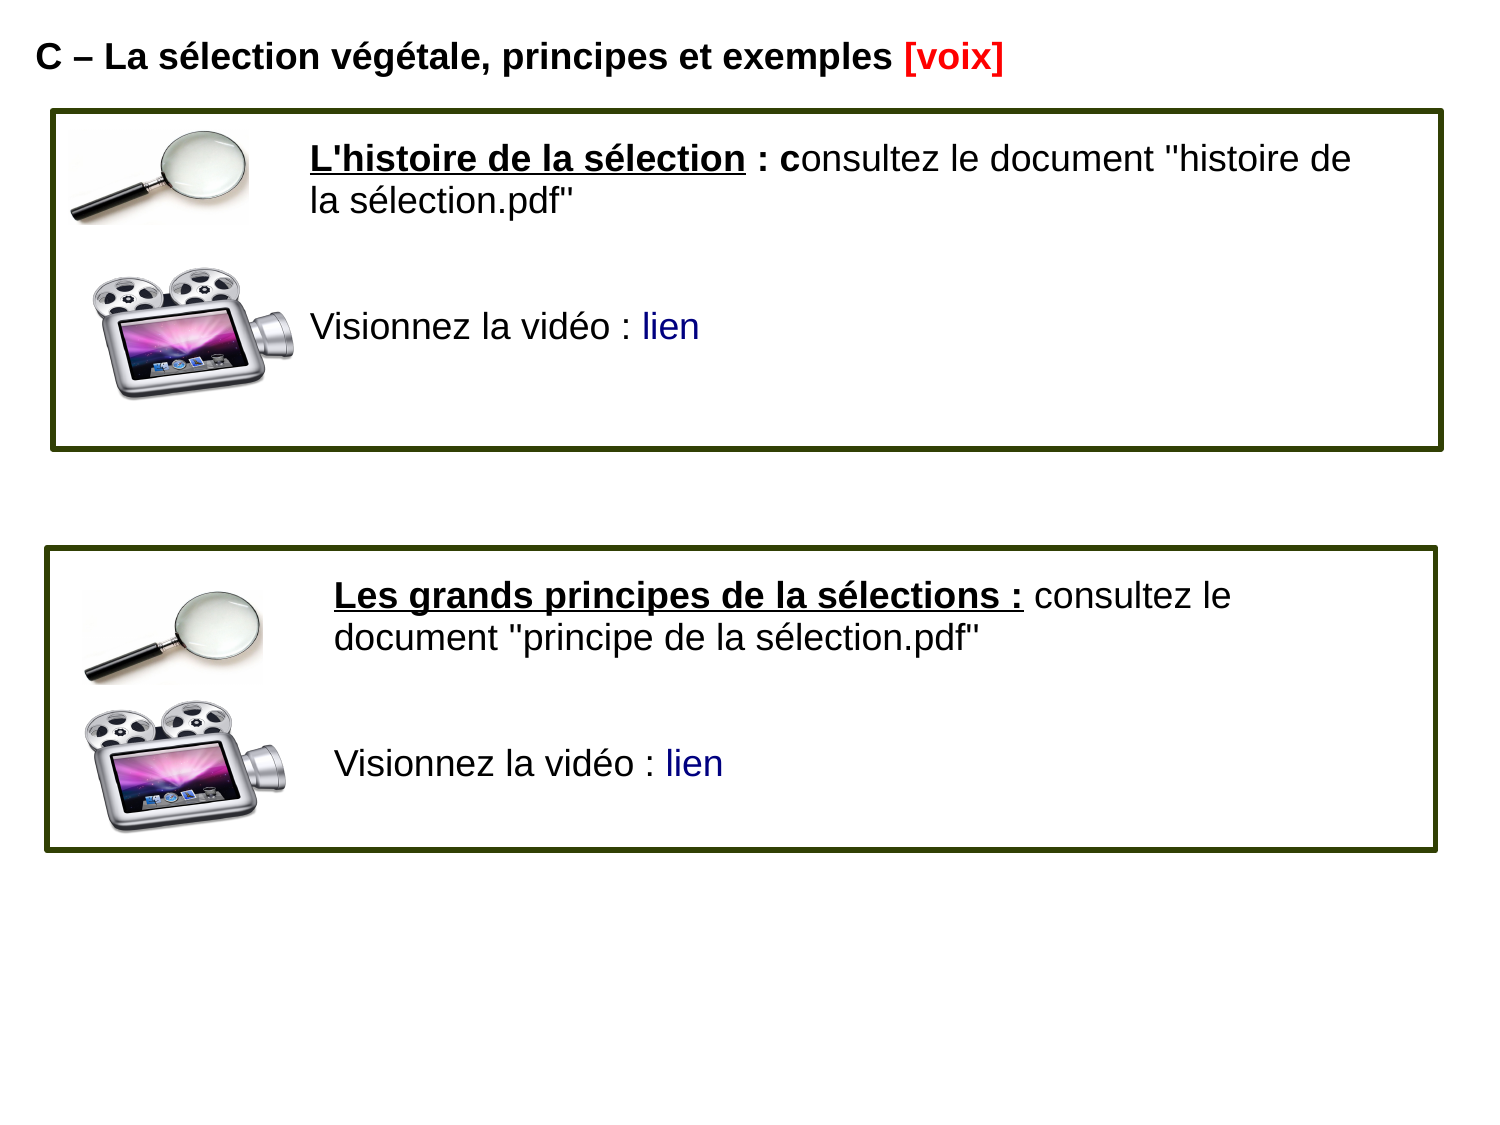

# C – La sélection végétale, principes et exemples [voix]
L'histoire de la sélection : consultez le document ''histoire de la sélection.pdf''
Visionnez la vidéo : lien
Les grands principes de la sélections : consultez le document ''principe de la sélection.pdf''
Visionnez la vidéo : lien